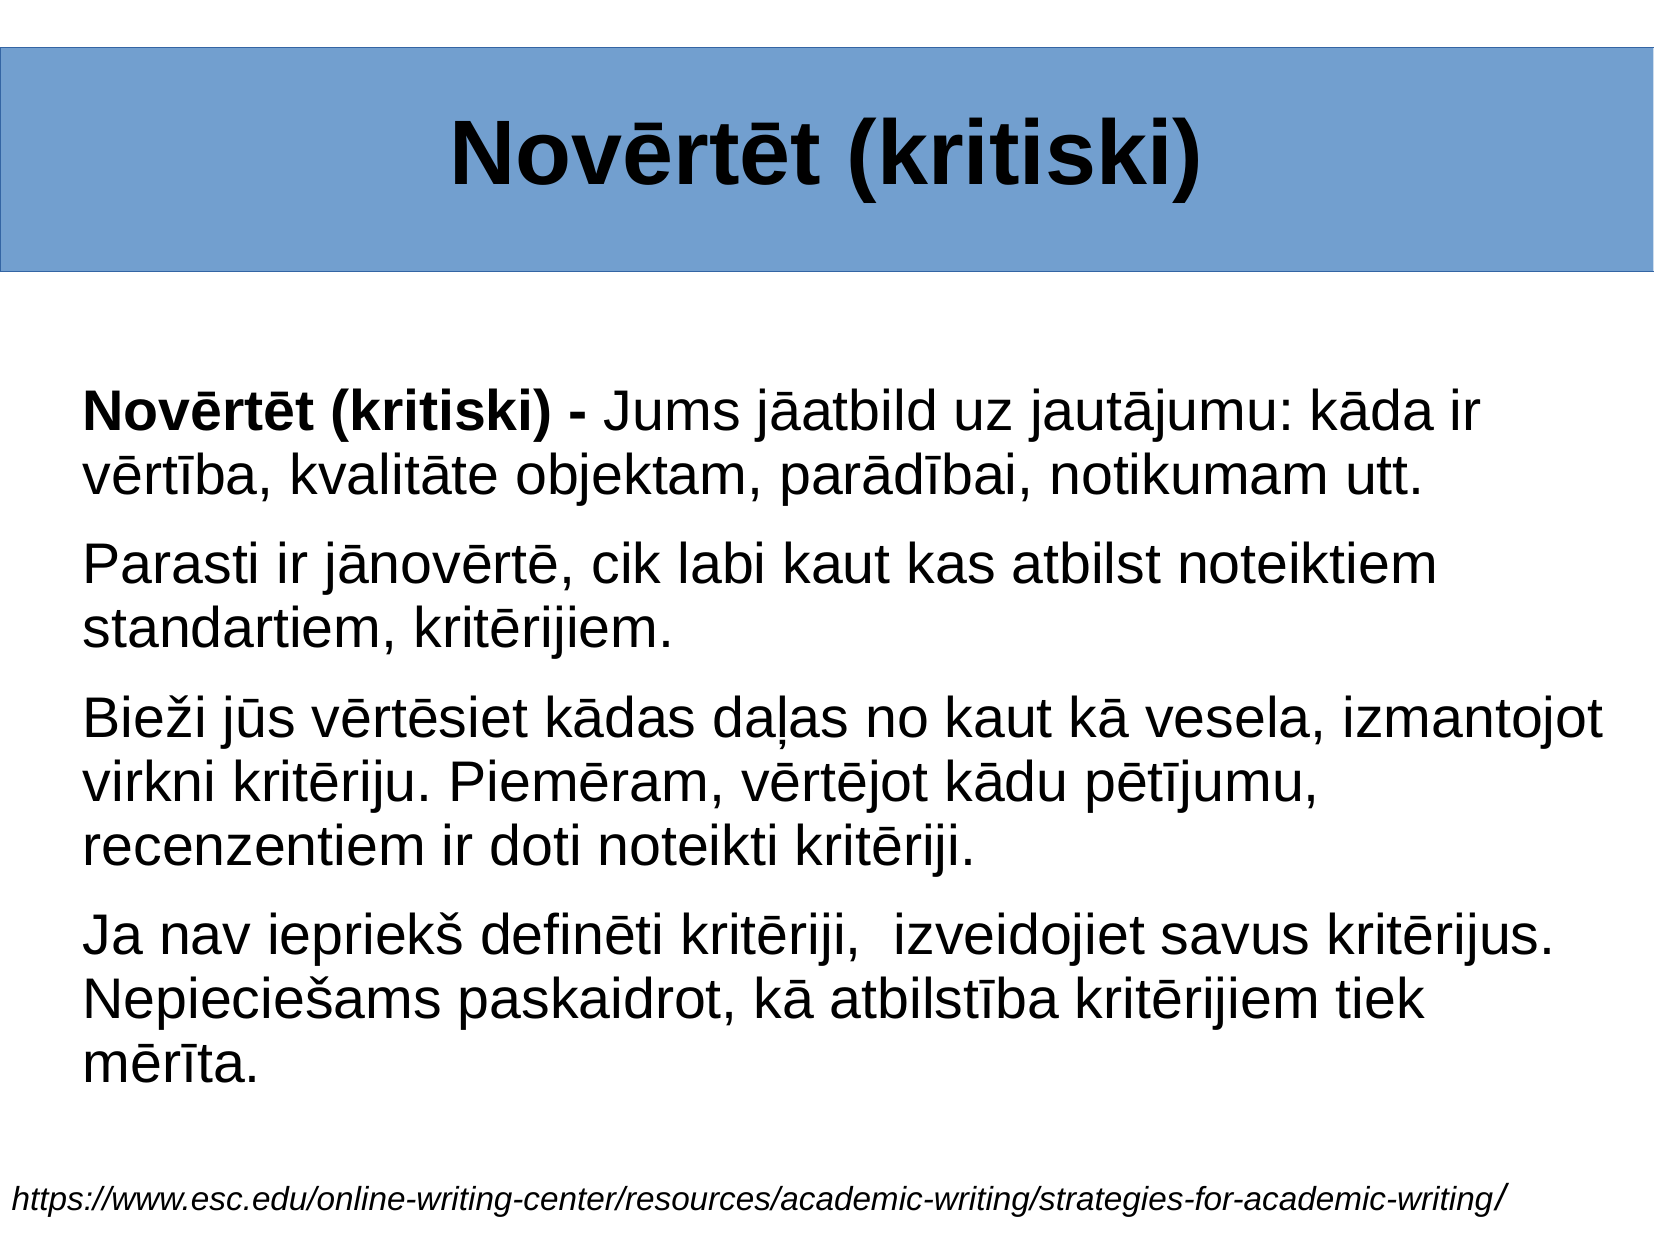

# Novērtēt (kritiski)
Novērtēt (kritiski) - Jums jāatbild uz jautājumu: kāda ir vērtība, kvalitāte objektam, parādībai, notikumam utt.
Parasti ir jānovērtē, cik labi kaut kas atbilst noteiktiem standartiem, kritērijiem.
Bieži jūs vērtēsiet kādas daļas no kaut kā vesela, izmantojot virkni kritēriju. Piemēram, vērtējot kādu pētījumu, recenzentiem ir doti noteikti kritēriji.
Ja nav iepriekš definēti kritēriji, izveidojiet savus kritērijus. Nepieciešams paskaidrot, kā atbilstība kritērijiem tiek mērīta.
https://www.esc.edu/online-writing-center/resources/academic-writing/strategies-for-academic-writing/